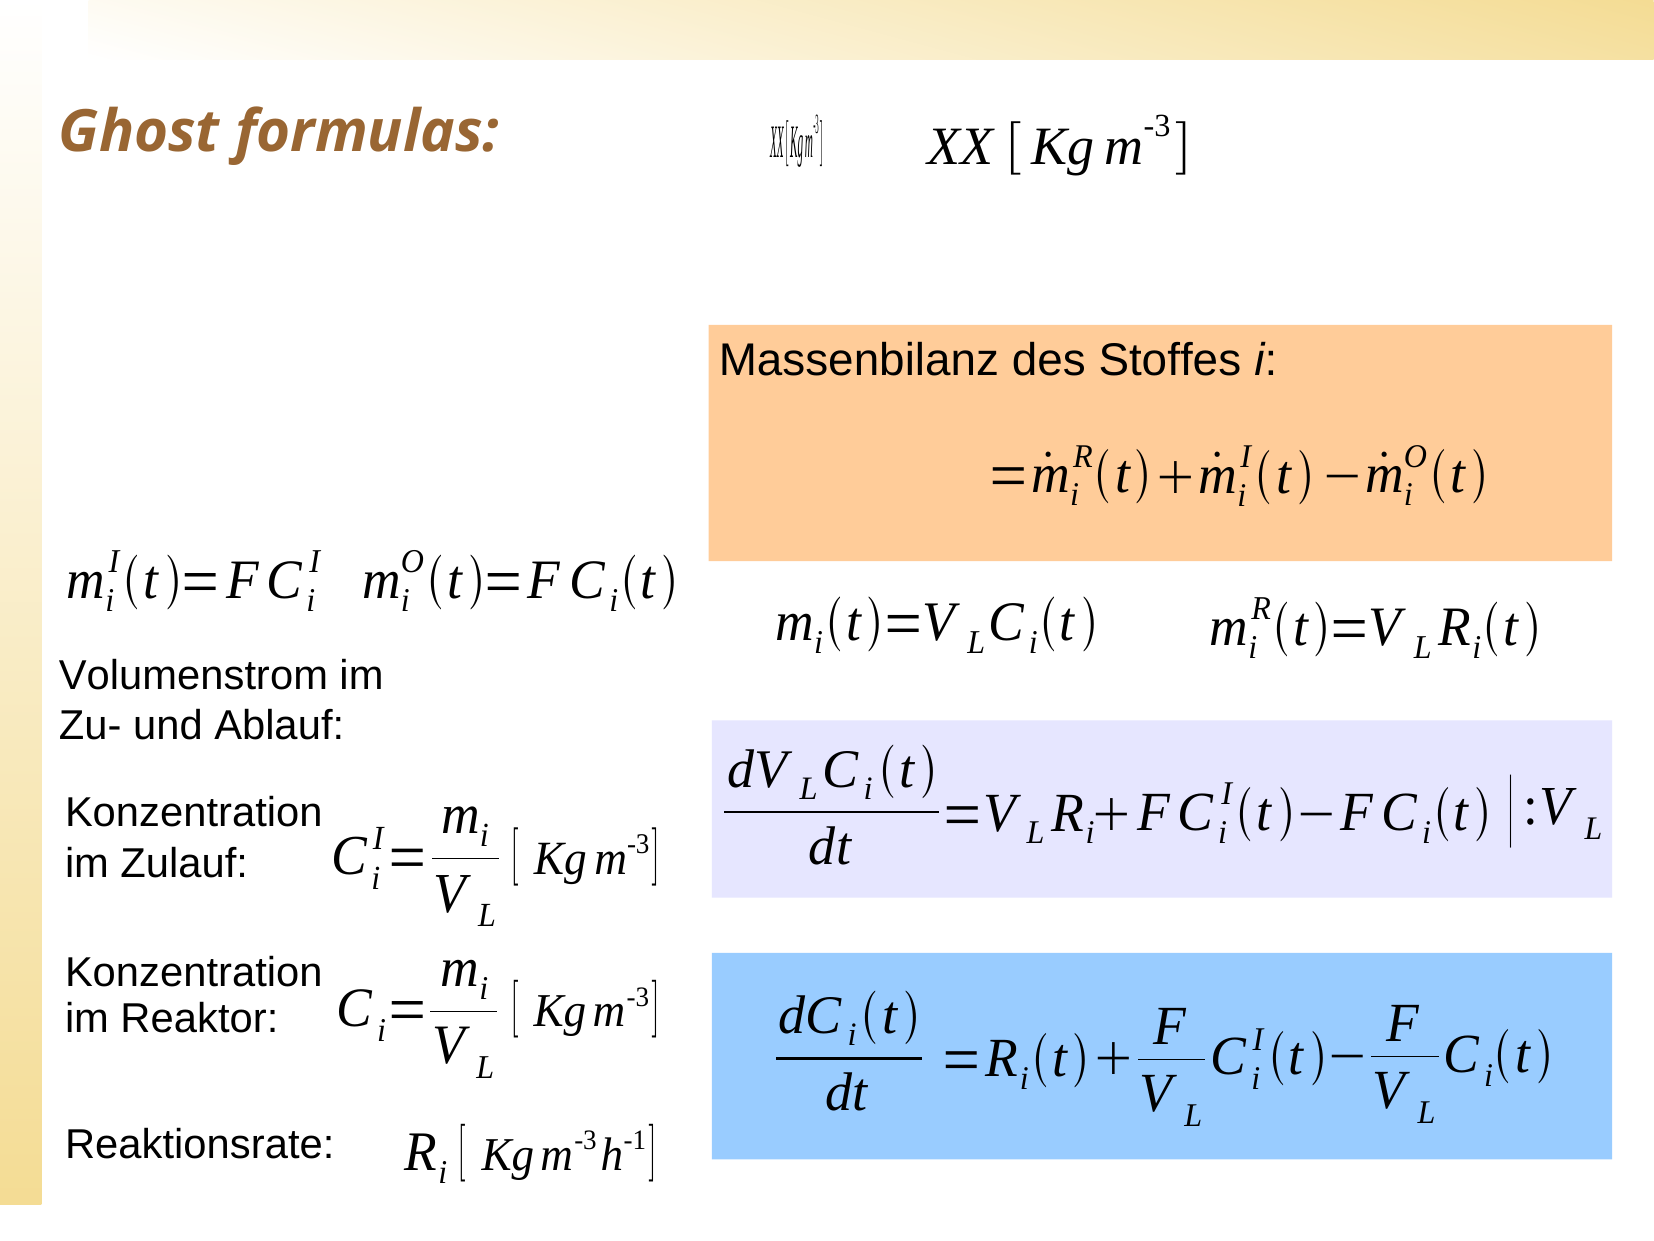

# Ghost formulas:
Massenbilanz des Stoffes i:
Volumenstrom im
Zu- und Ablauf:
Konzentration
im Zulauf:
Konzentration
im Reaktor:
Reaktionsrate: